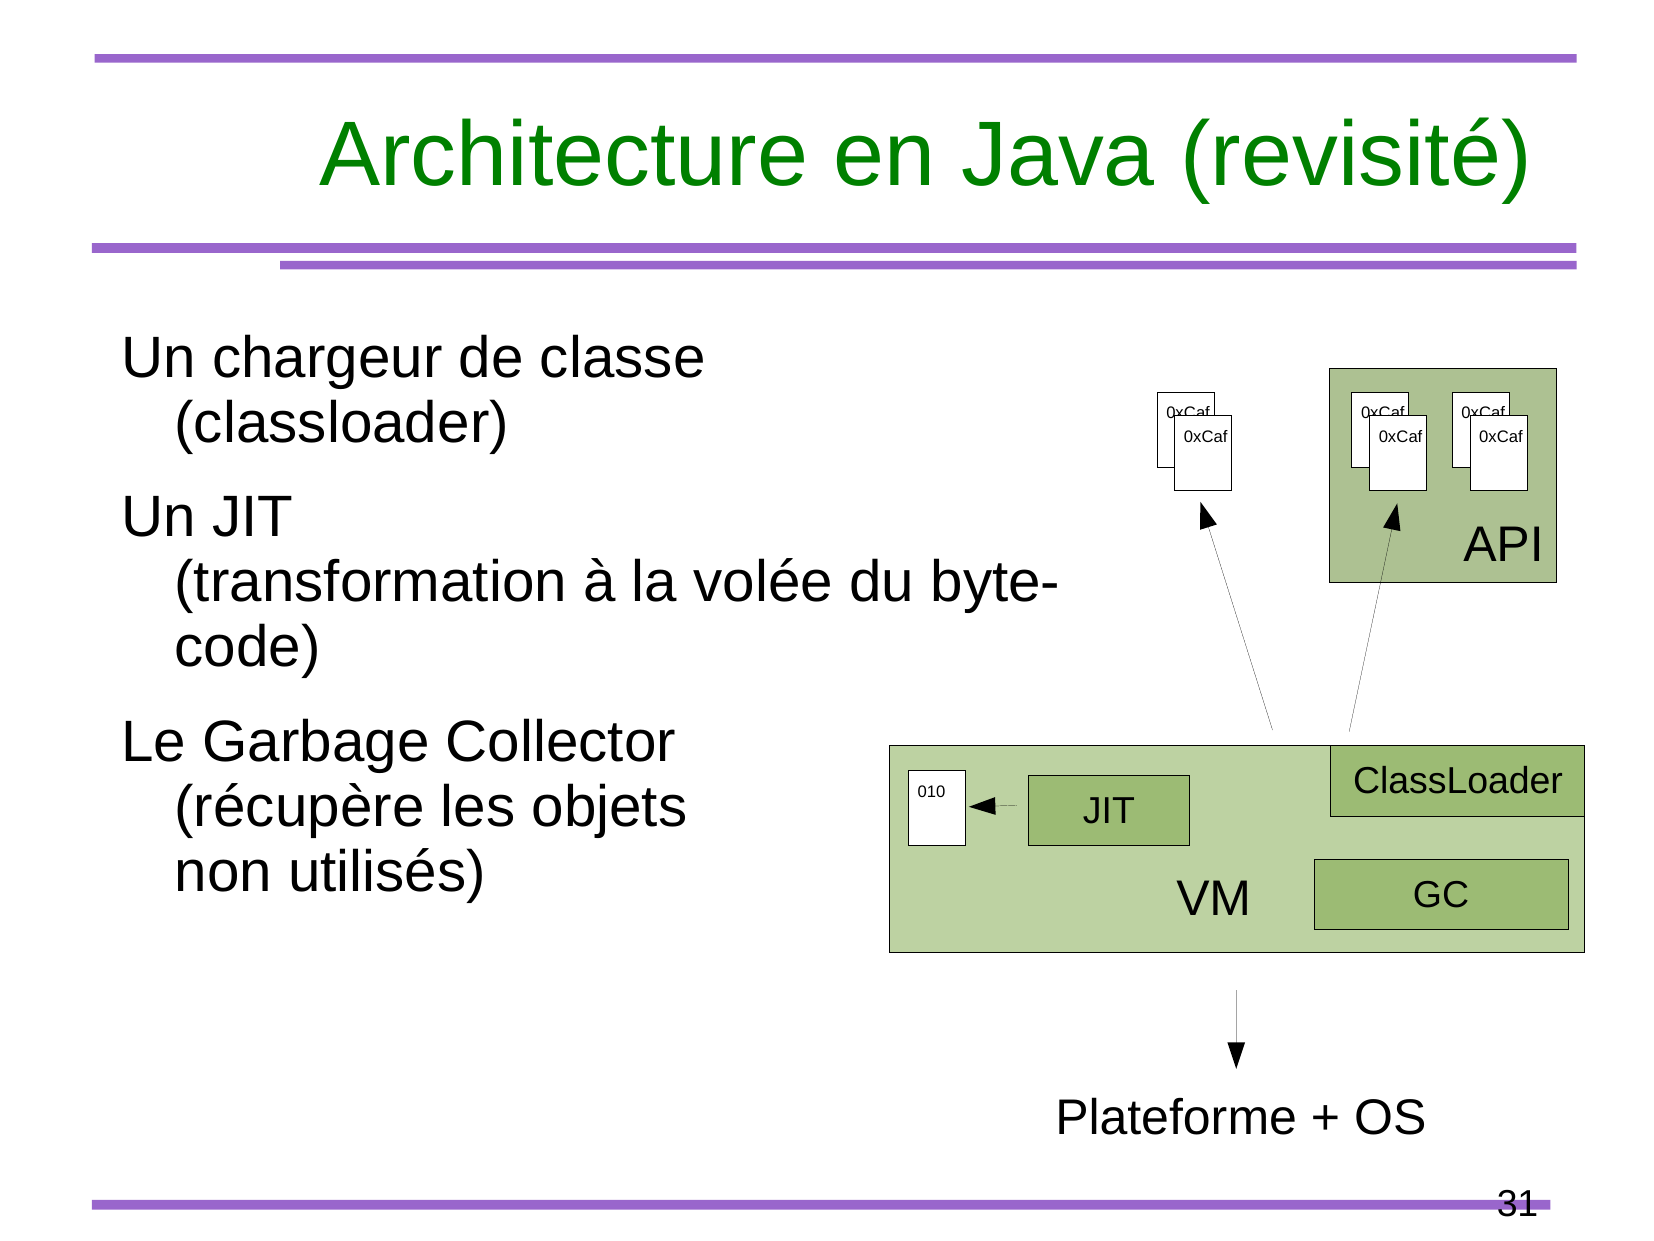

# Architecture en Java (revisité)
Un chargeur de classe
(classloader)
Un JIT
(transformation à la volée du byte-code)
Le Garbage Collector
(récupère les objets
non utilisés)
0xCaf
0xCaf
0xCaf
0xCaf
0xCaf
0xCaf
API
ClassLoader
010
JIT
GC
VM
Plateforme + OS